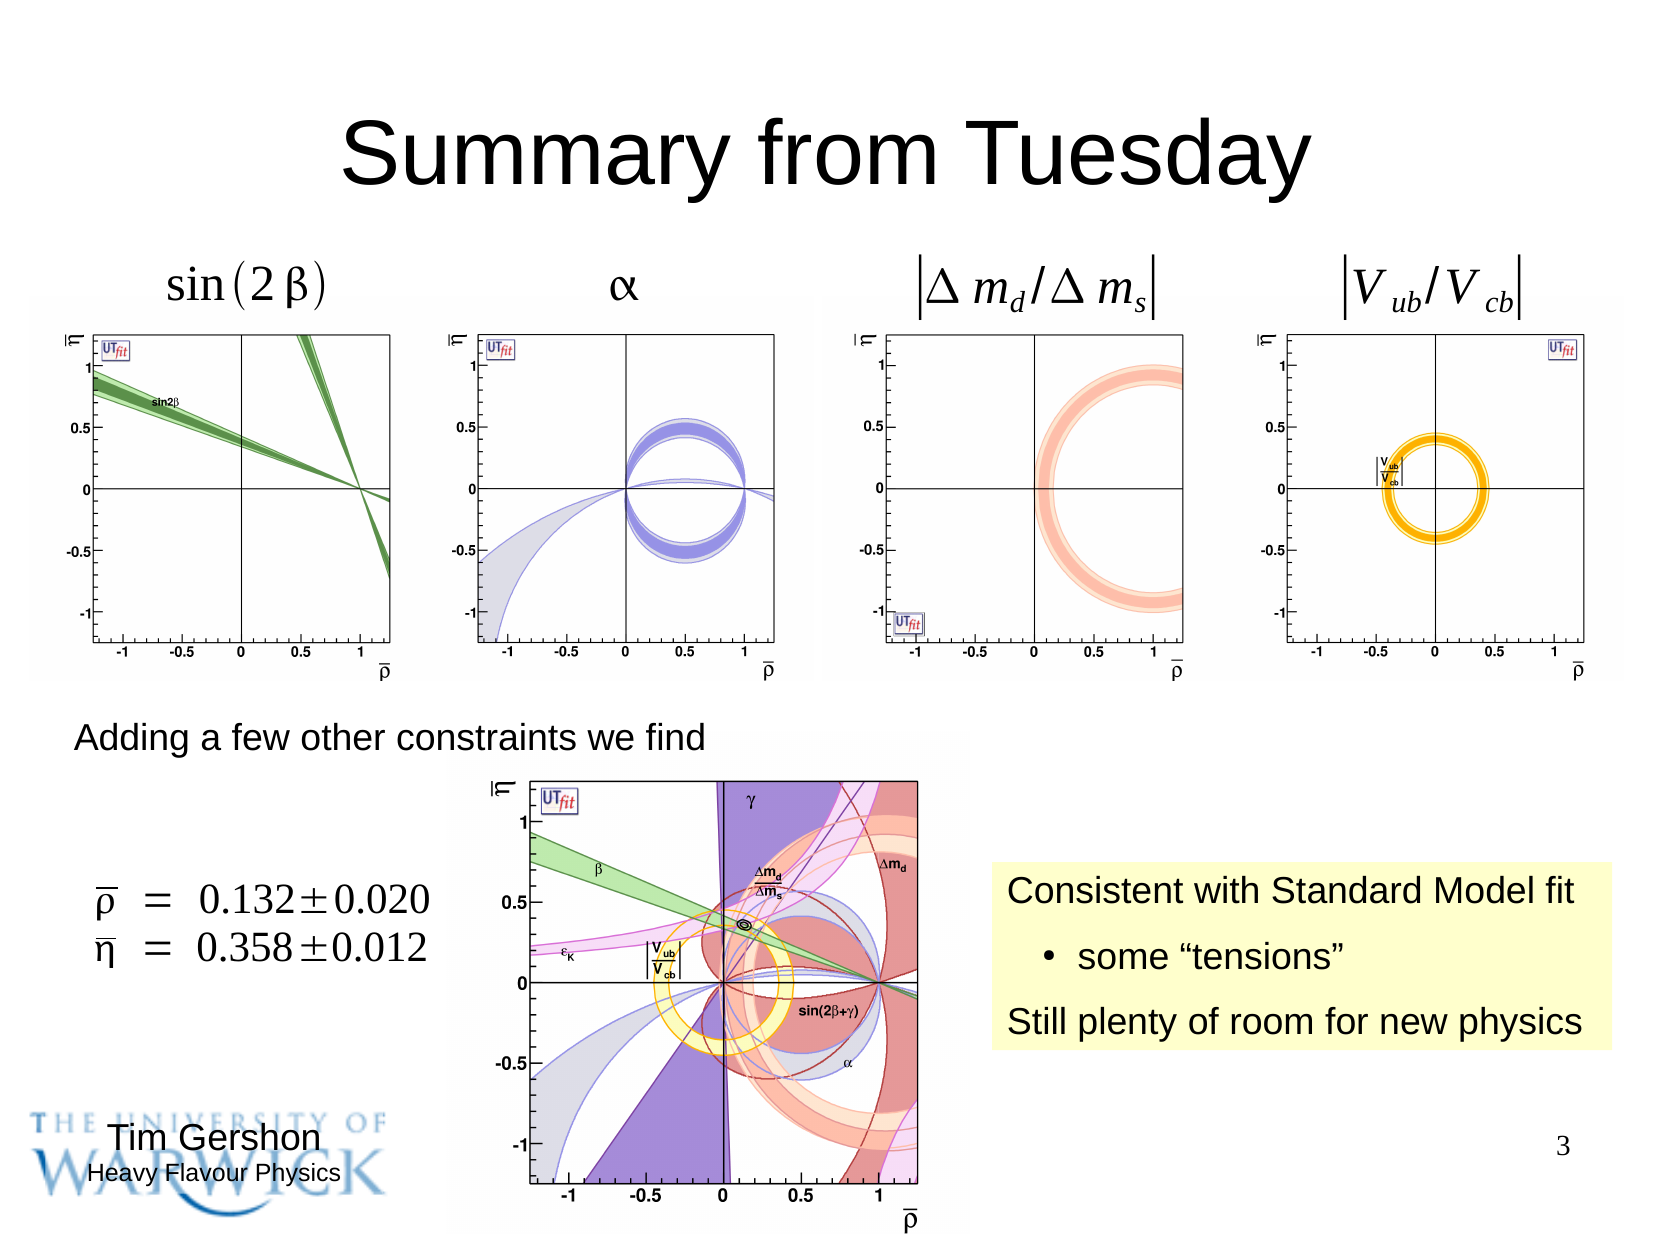

# Summary from Tuesday
Adding a few other constraints we find
Consistent with Standard Model fit
some “tensions”
Still plenty of room for new physics
Tim Gershon
Heavy Flavour Physics
3